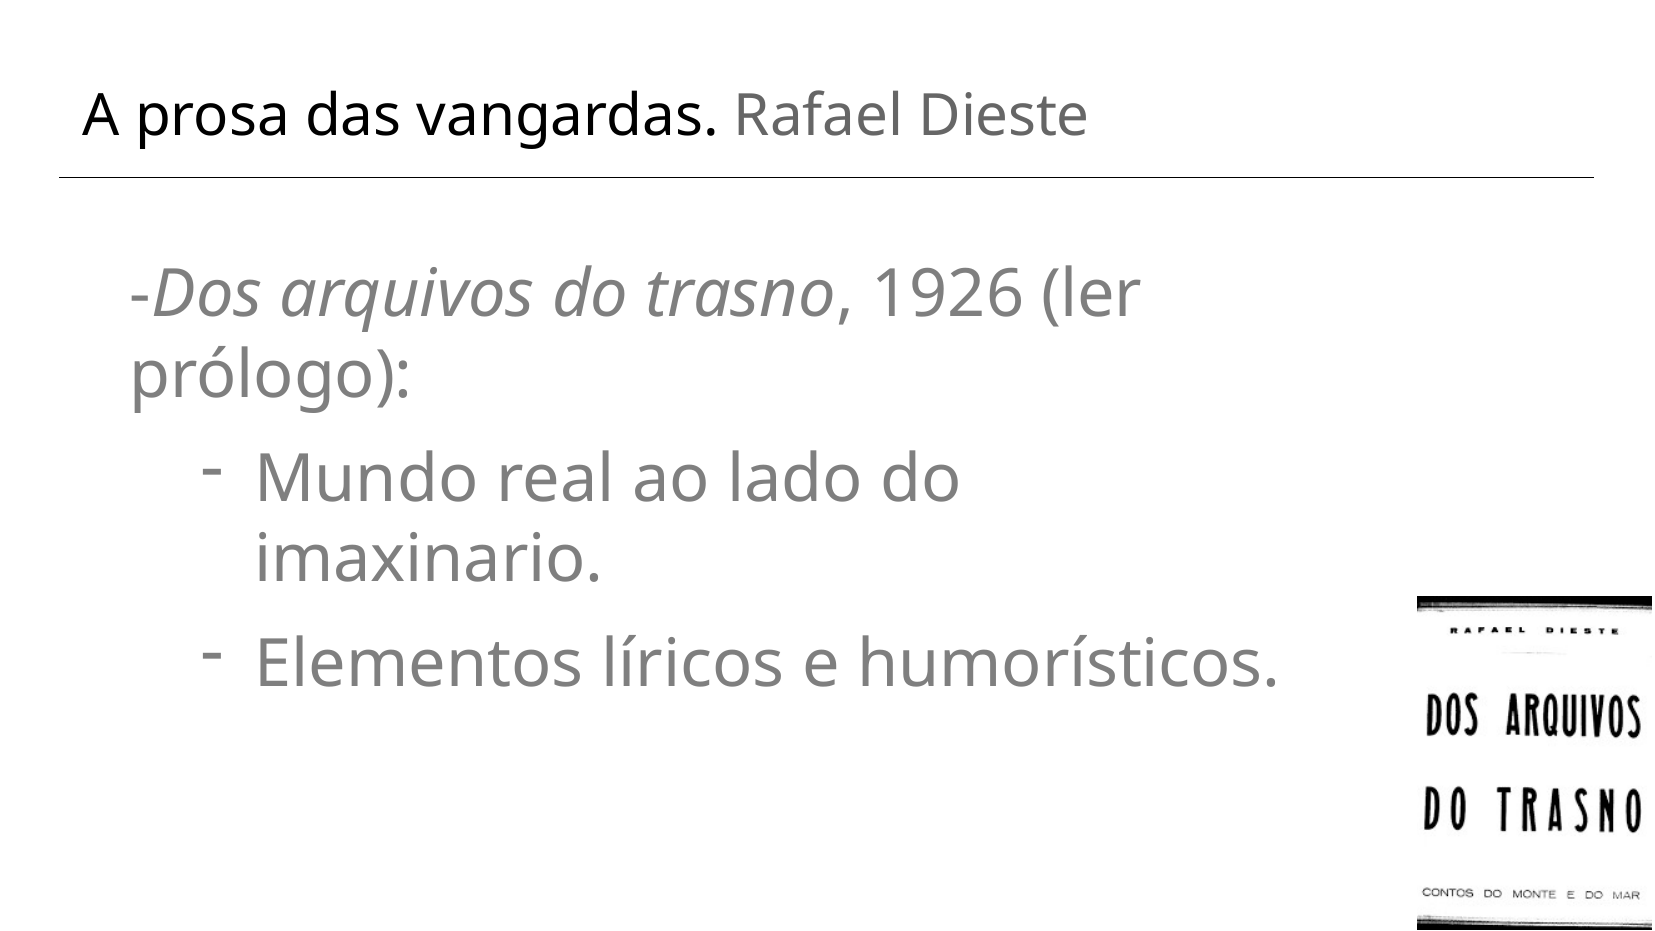

# A prosa das vangardas. Rafael Dieste
-Dos arquivos do trasno, 1926 (ler prólogo):
Mundo real ao lado do imaxinario.
Elementos líricos e humorísticos.